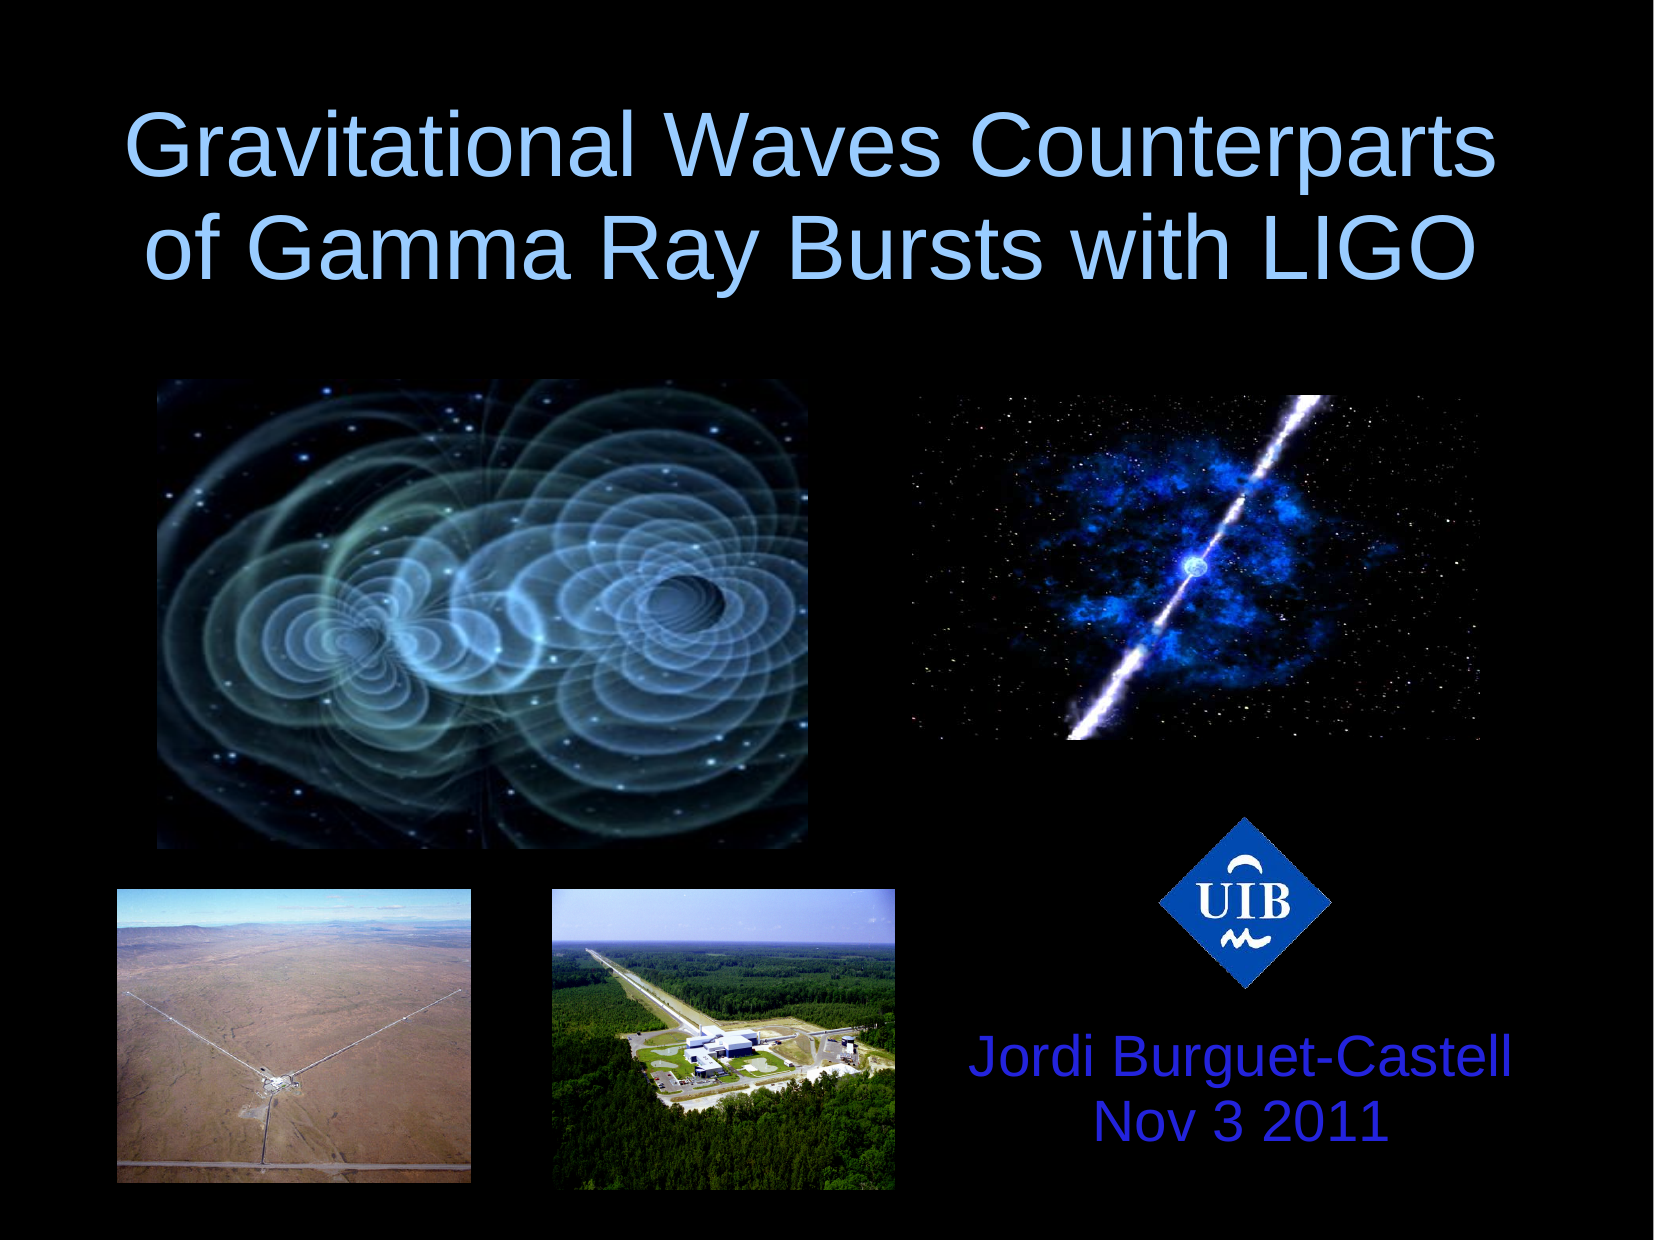

# Gravitational Waves Counterparts of Gamma Ray Bursts with LIGO
Jordi Burguet-Castell
Nov 3 2011